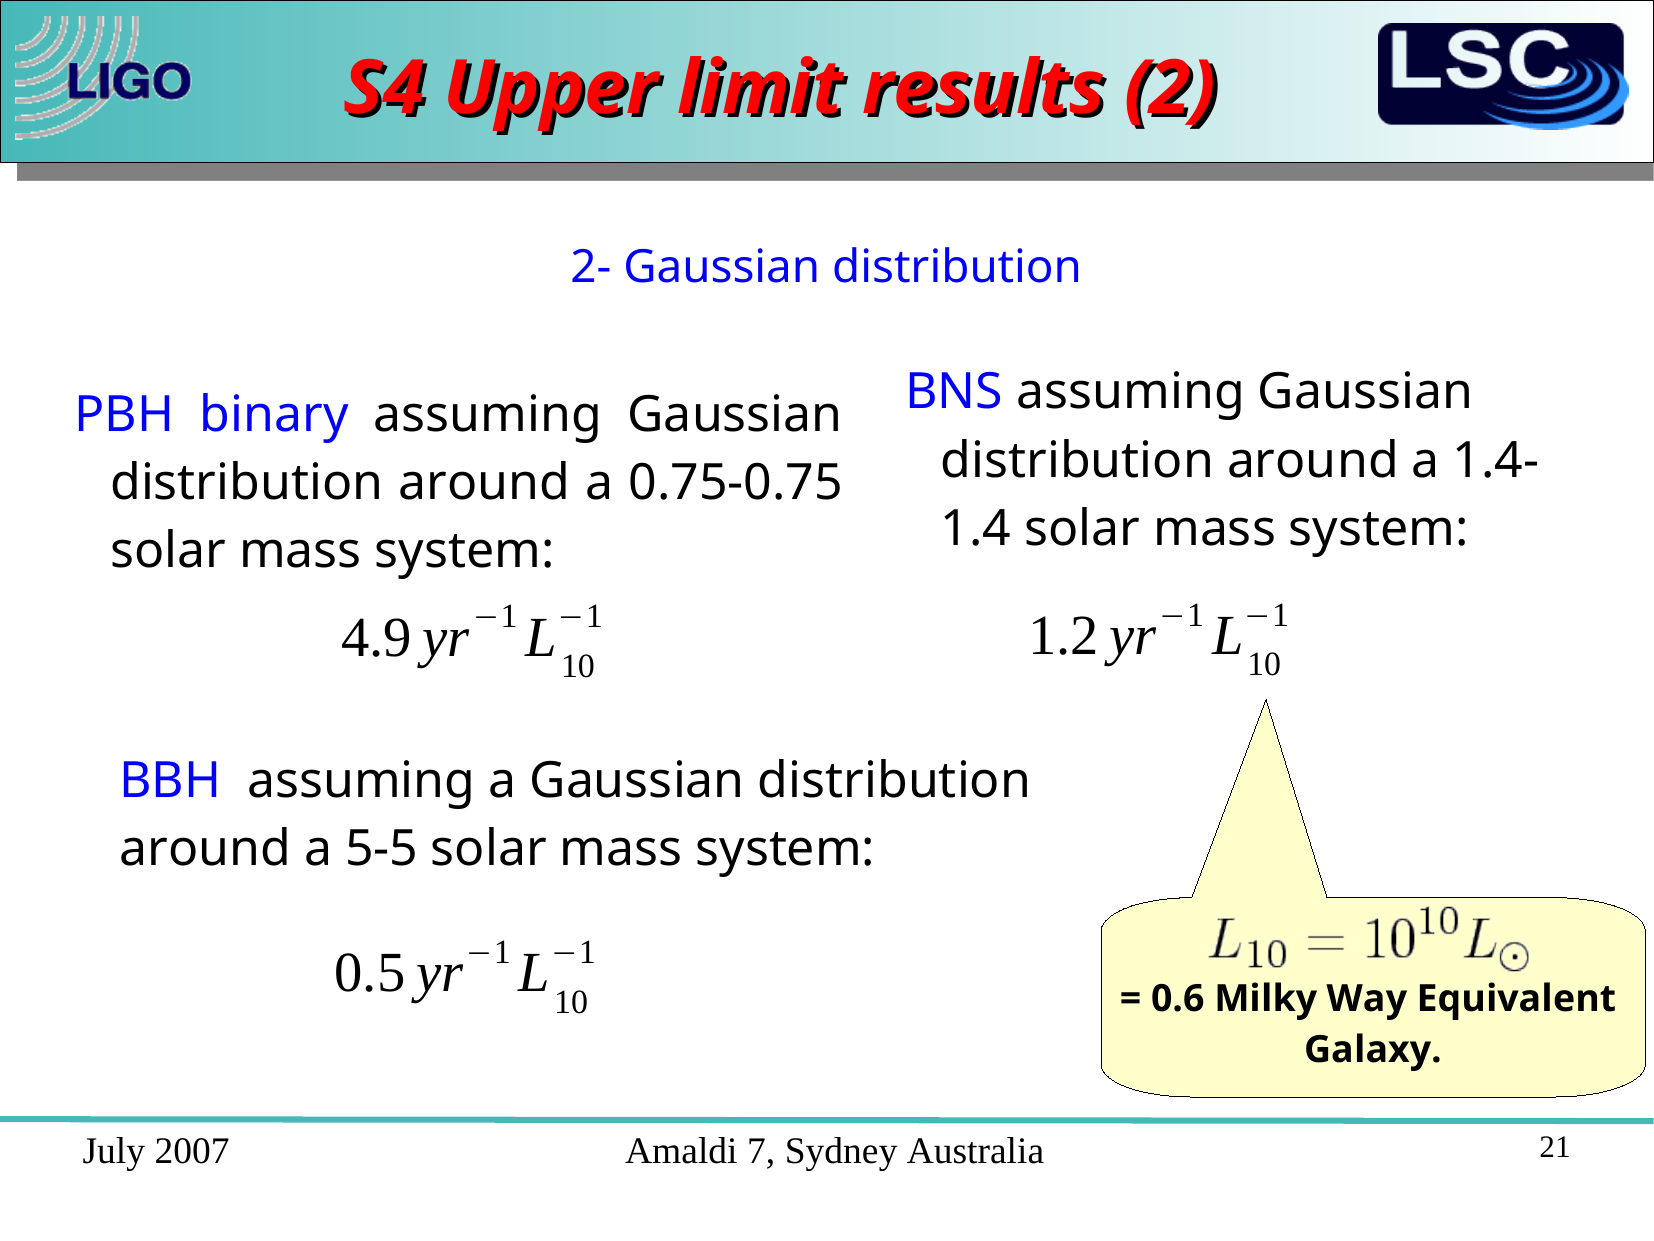

S4 Upper limit results (2)
2- Gaussian distribution
PBH binary assuming Gaussian distribution around a 0.75-0.75 solar mass system:
BNS assuming Gaussian distribution around a 1.4-1.4 solar mass system:
BBH assuming a Gaussian distribution around a 5-5 solar mass system:
= 0.6 Milky Way Equivalent
Galaxy.
21